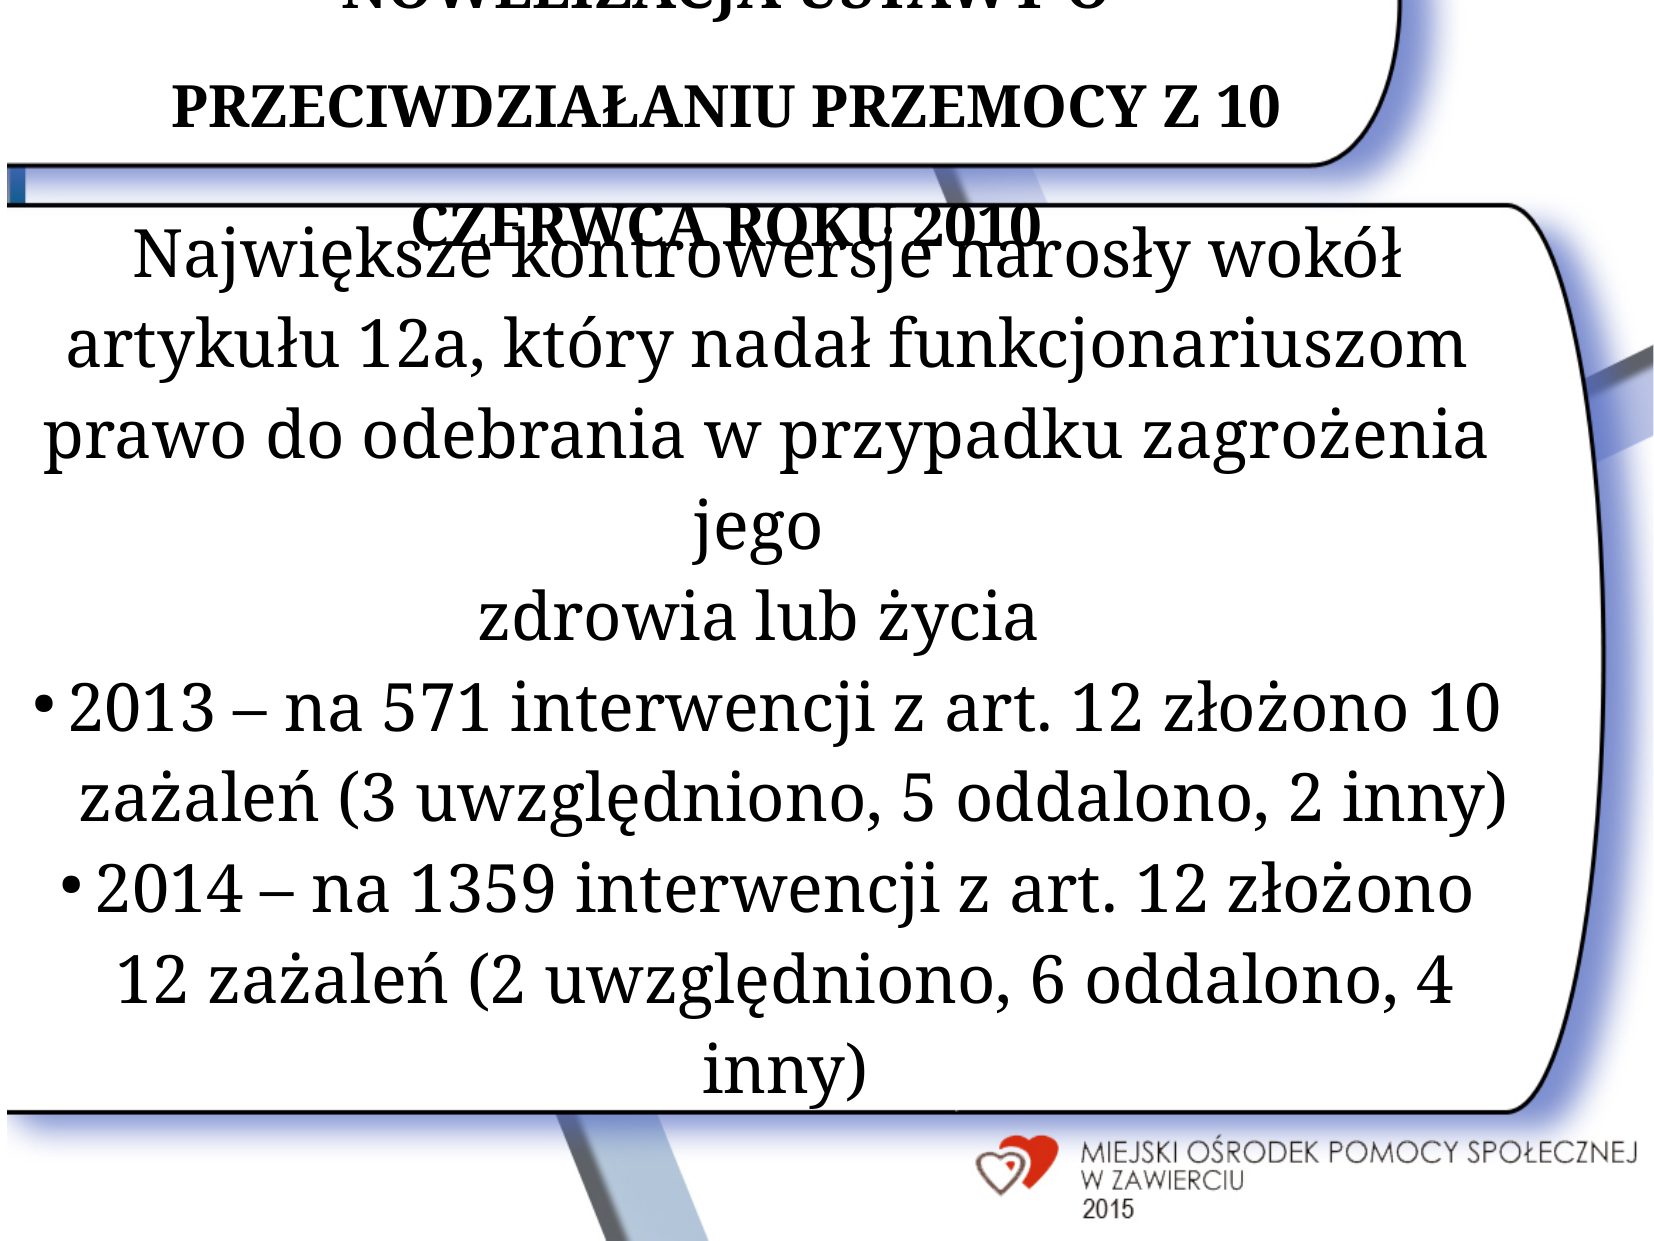

# NOWELIZACJA USTAWY O PRZECIWDZIAŁANIU PRZEMOCY Z 10 CZERWCA ROKU 2010
Największe kontrowersje narosły wokół artykułu 12a, który nadał funkcjonariuszom prawo do odebrania w przypadku zagrożenia jego
zdrowia lub życia
2013 – na 571 interwencji z art. 12 złożono 10 zażaleń (3 uwzględniono, 5 oddalono, 2 inny)
2014 – na 1359 interwencji z art. 12 złożono 12 zażaleń (2 uwzględniono, 6 oddalono, 4 inny)